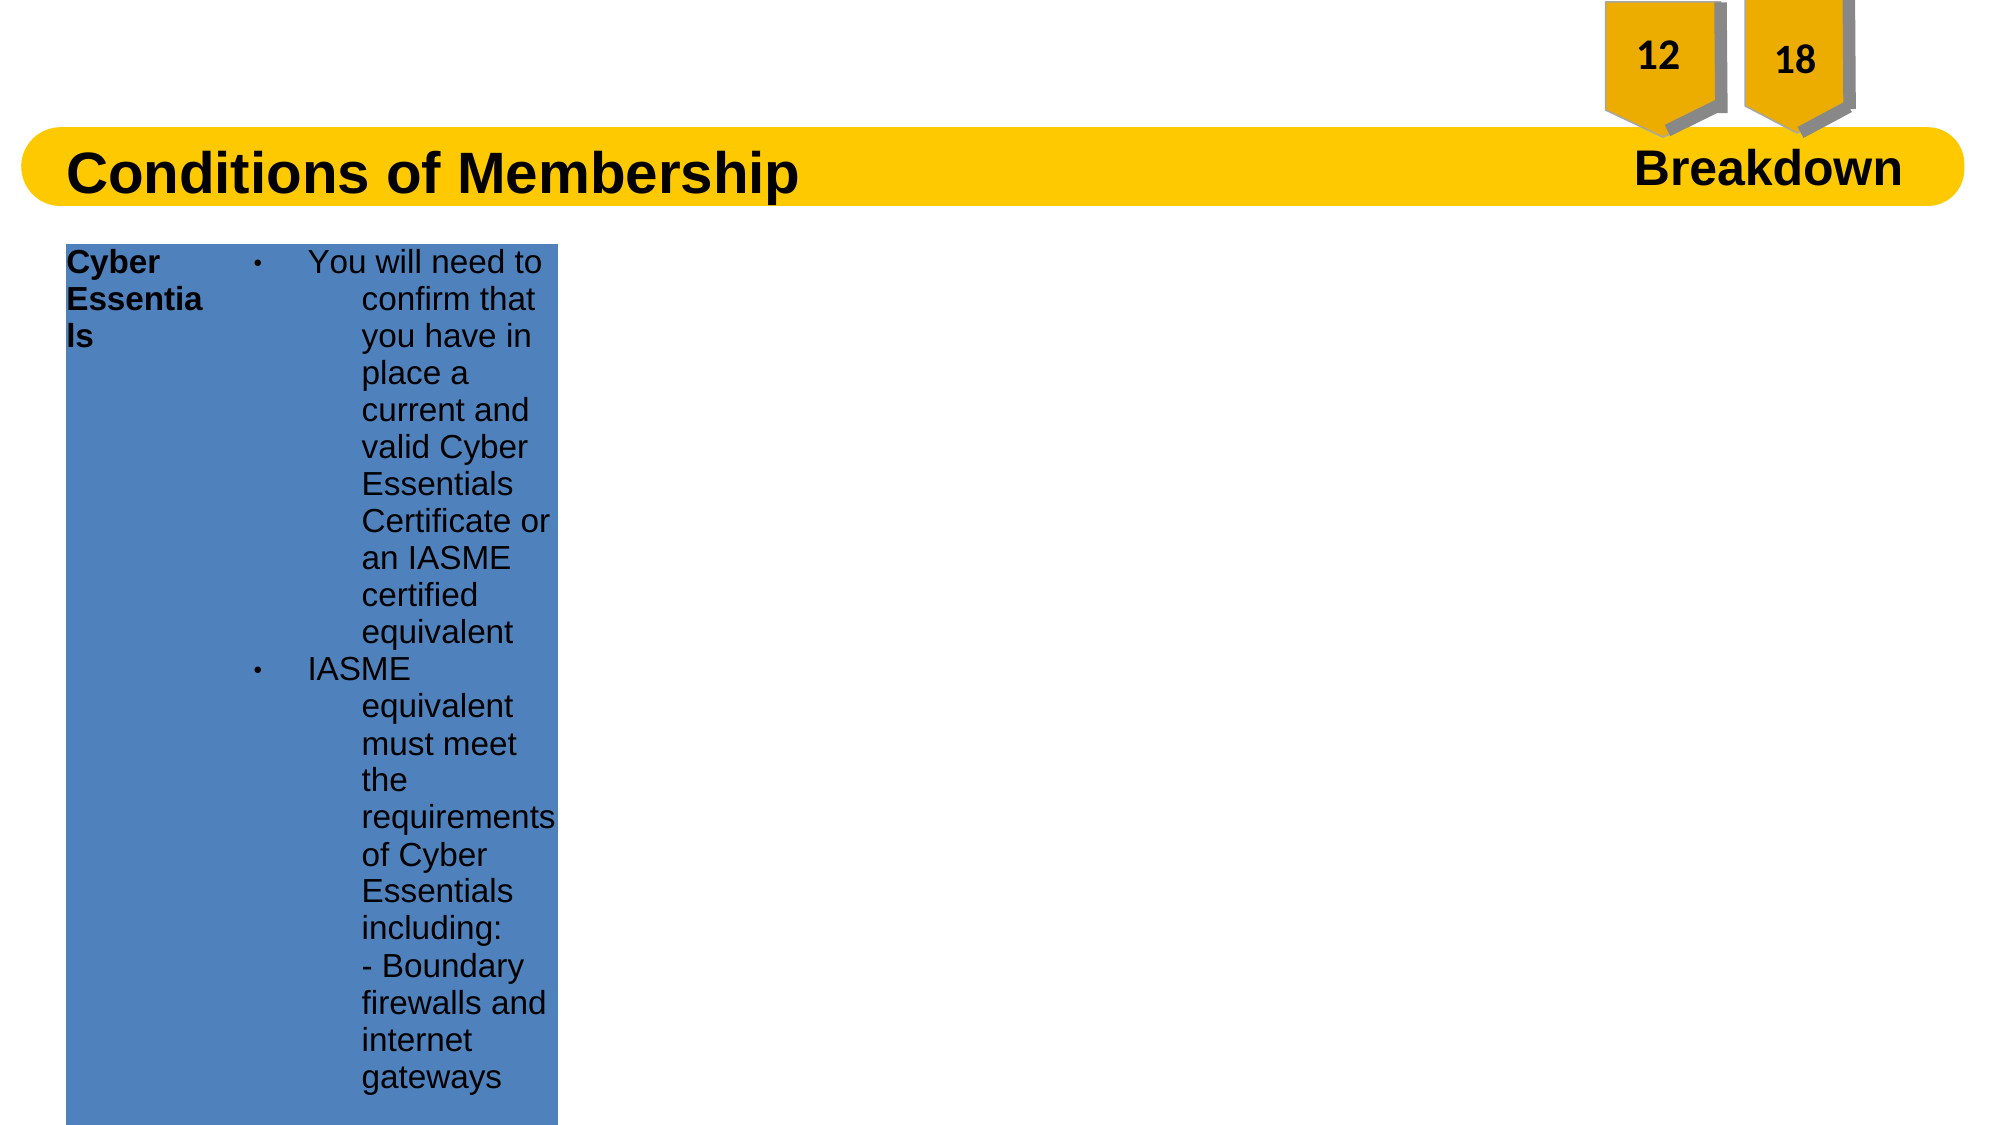

12
18
Conditions of Membership
# Breakdown
| Cyber Essentials | You will need to confirm that you have in place a current and valid Cyber Essentials Certificate or an IASME certified equivalent IASME equivalent must meet the requirements of Cyber Essentials including: - Boundary firewalls and internet gateways - Secure configuration - Access control - Malware protection - Security update management - Requirements for IT infrastructure. Refer to PPN 014 for guidance. CCS have also created guidance to assist you in Cyber Essentials certification |
| --- | --- |
| Financial Risk | You will need to complete and upload a completed Financial Viability Risk Assessment Tool . Please read the instructions provided in the questionnaire before completing. You will be asked to upload your published accounts and, if applicable, your parent company and ultimate parent company published accounts. |